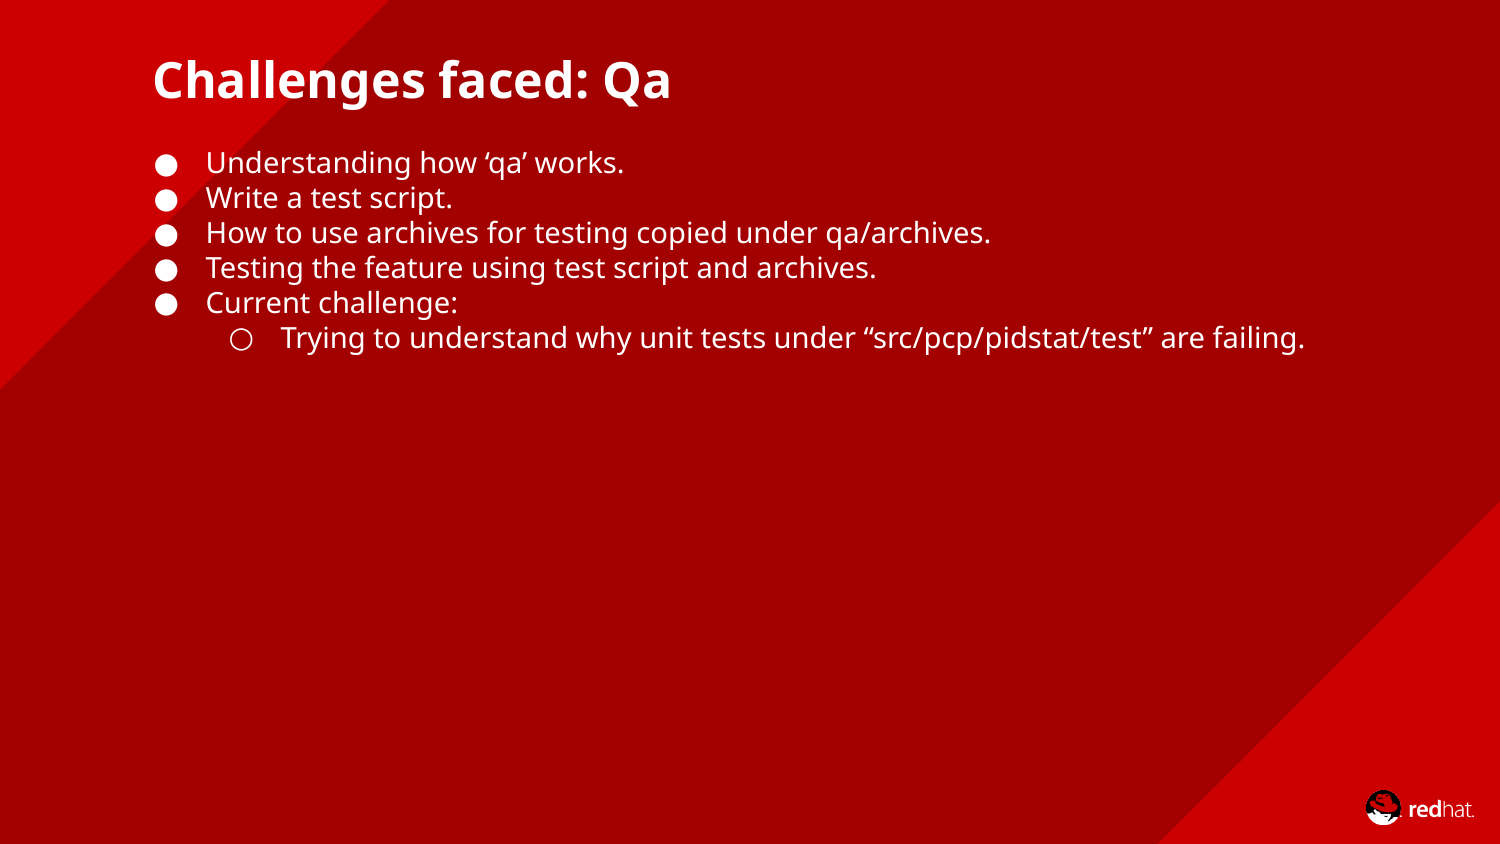

# Challenges faced: Qa
Understanding how ‘qa’ works.
Write a test script.
How to use archives for testing copied under qa/archives.
Testing the feature using test script and archives.
Current challenge:
Trying to understand why unit tests under “src/pcp/pidstat/test” are failing.